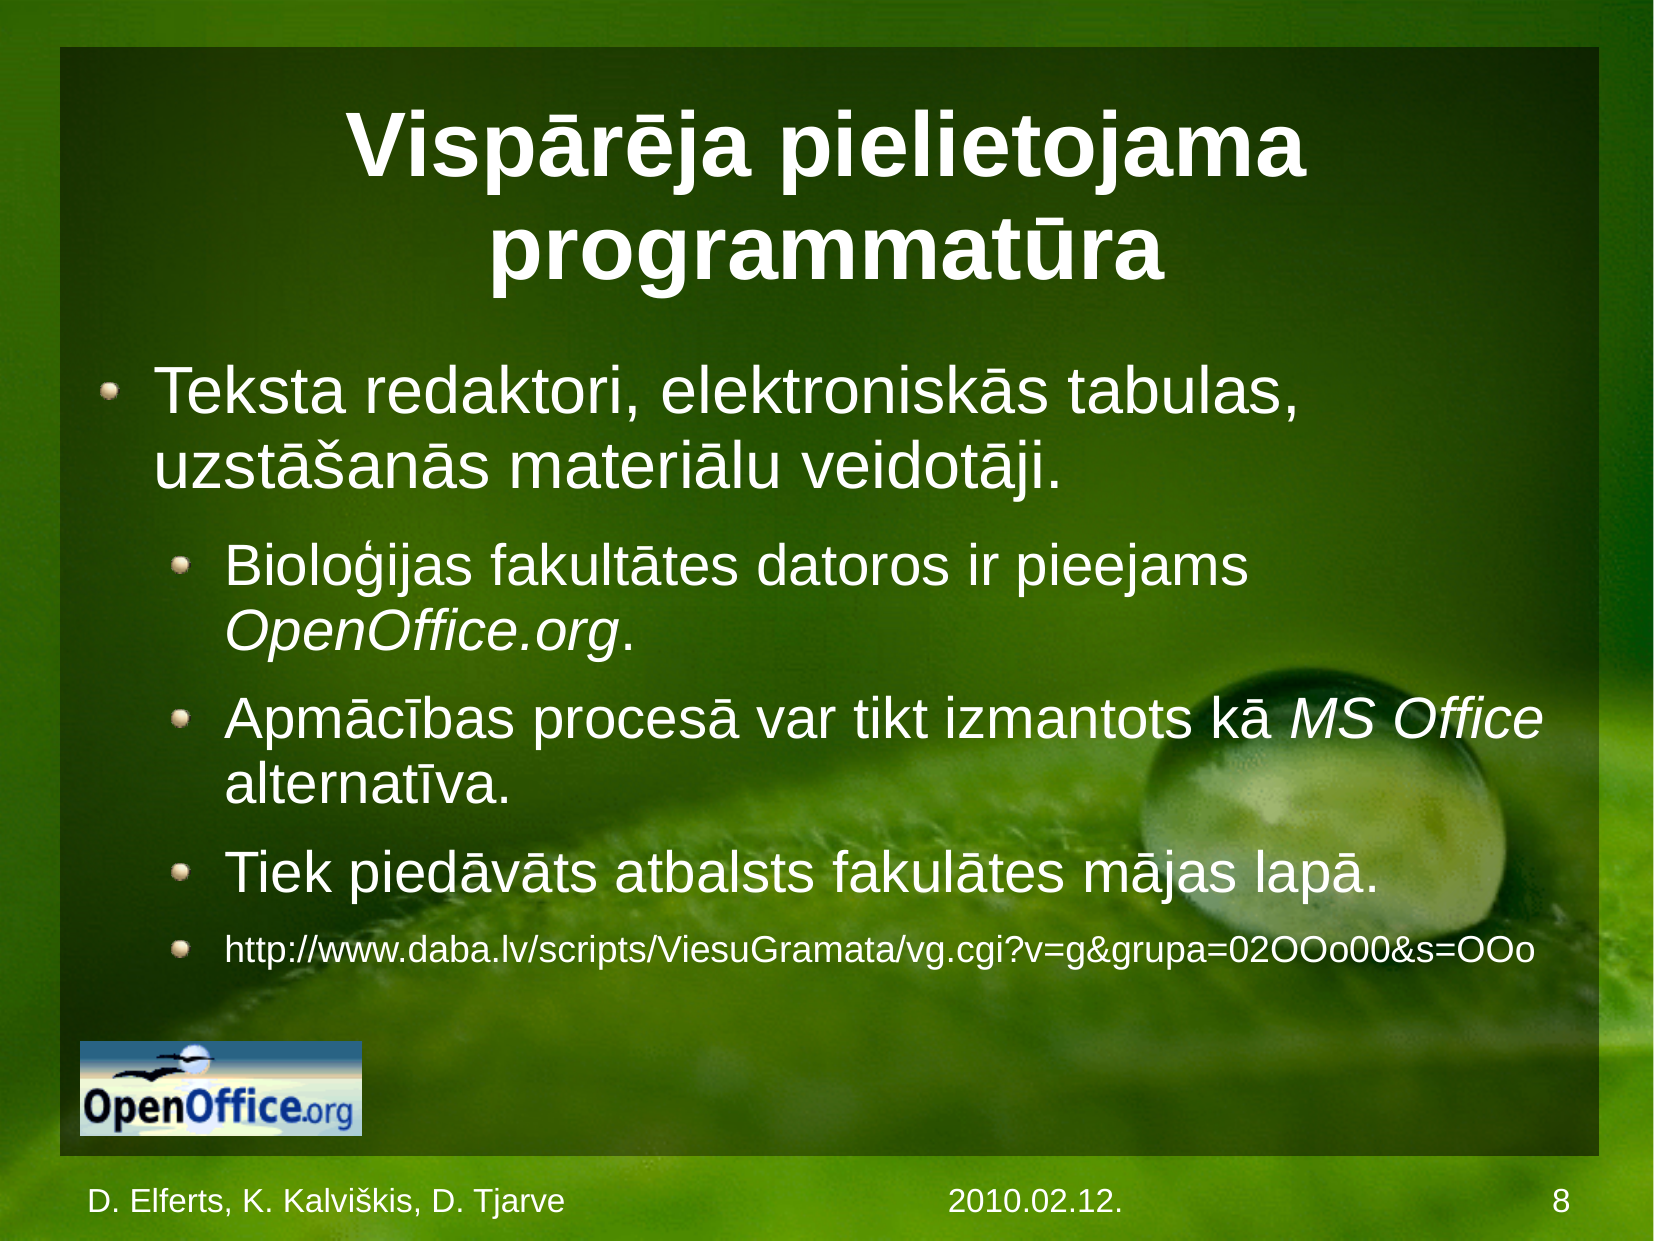

# Vispārēja pielietojama programmatūra
Teksta redaktori, elektroniskās tabulas, uzstāšanās materiālu veidotāji.
Bioloģijas fakultātes datoros ir pieejams OpenOffice.org.
Apmācības procesā var tikt izmantots kā MS Office alternatīva.
Tiek piedāvāts atbalsts fakulātes mājas lapā.
http://www.daba.lv/scripts/ViesuGramata/vg.cgi?v=g&grupa=02OOo00&s=OOo
D. Elferts, K. Kalviškis, D. Tjarve
2010.02.12.
8